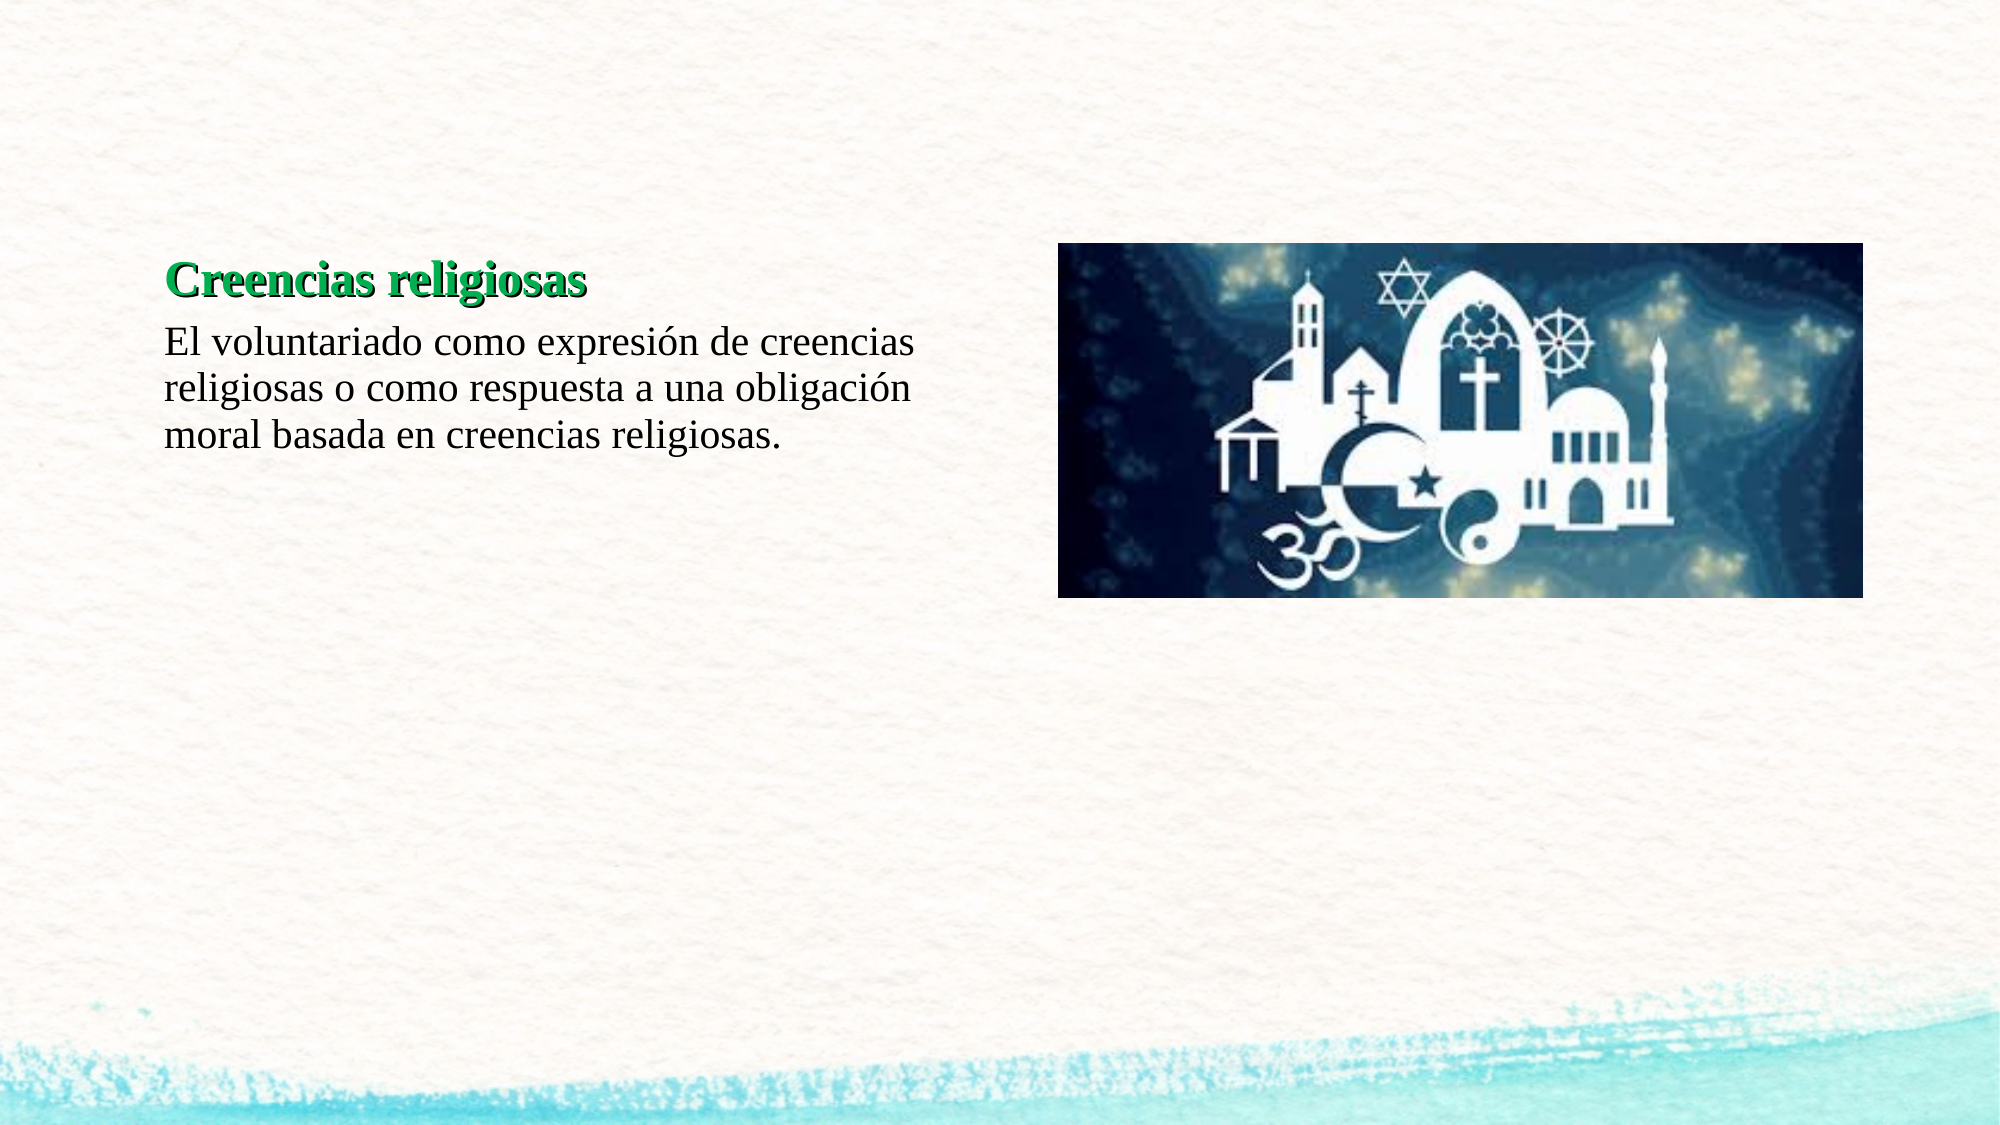

Creencias religiosas
El voluntariado como expresión de creencias religiosas o como respuesta a una obligación moral basada en creencias religiosas.